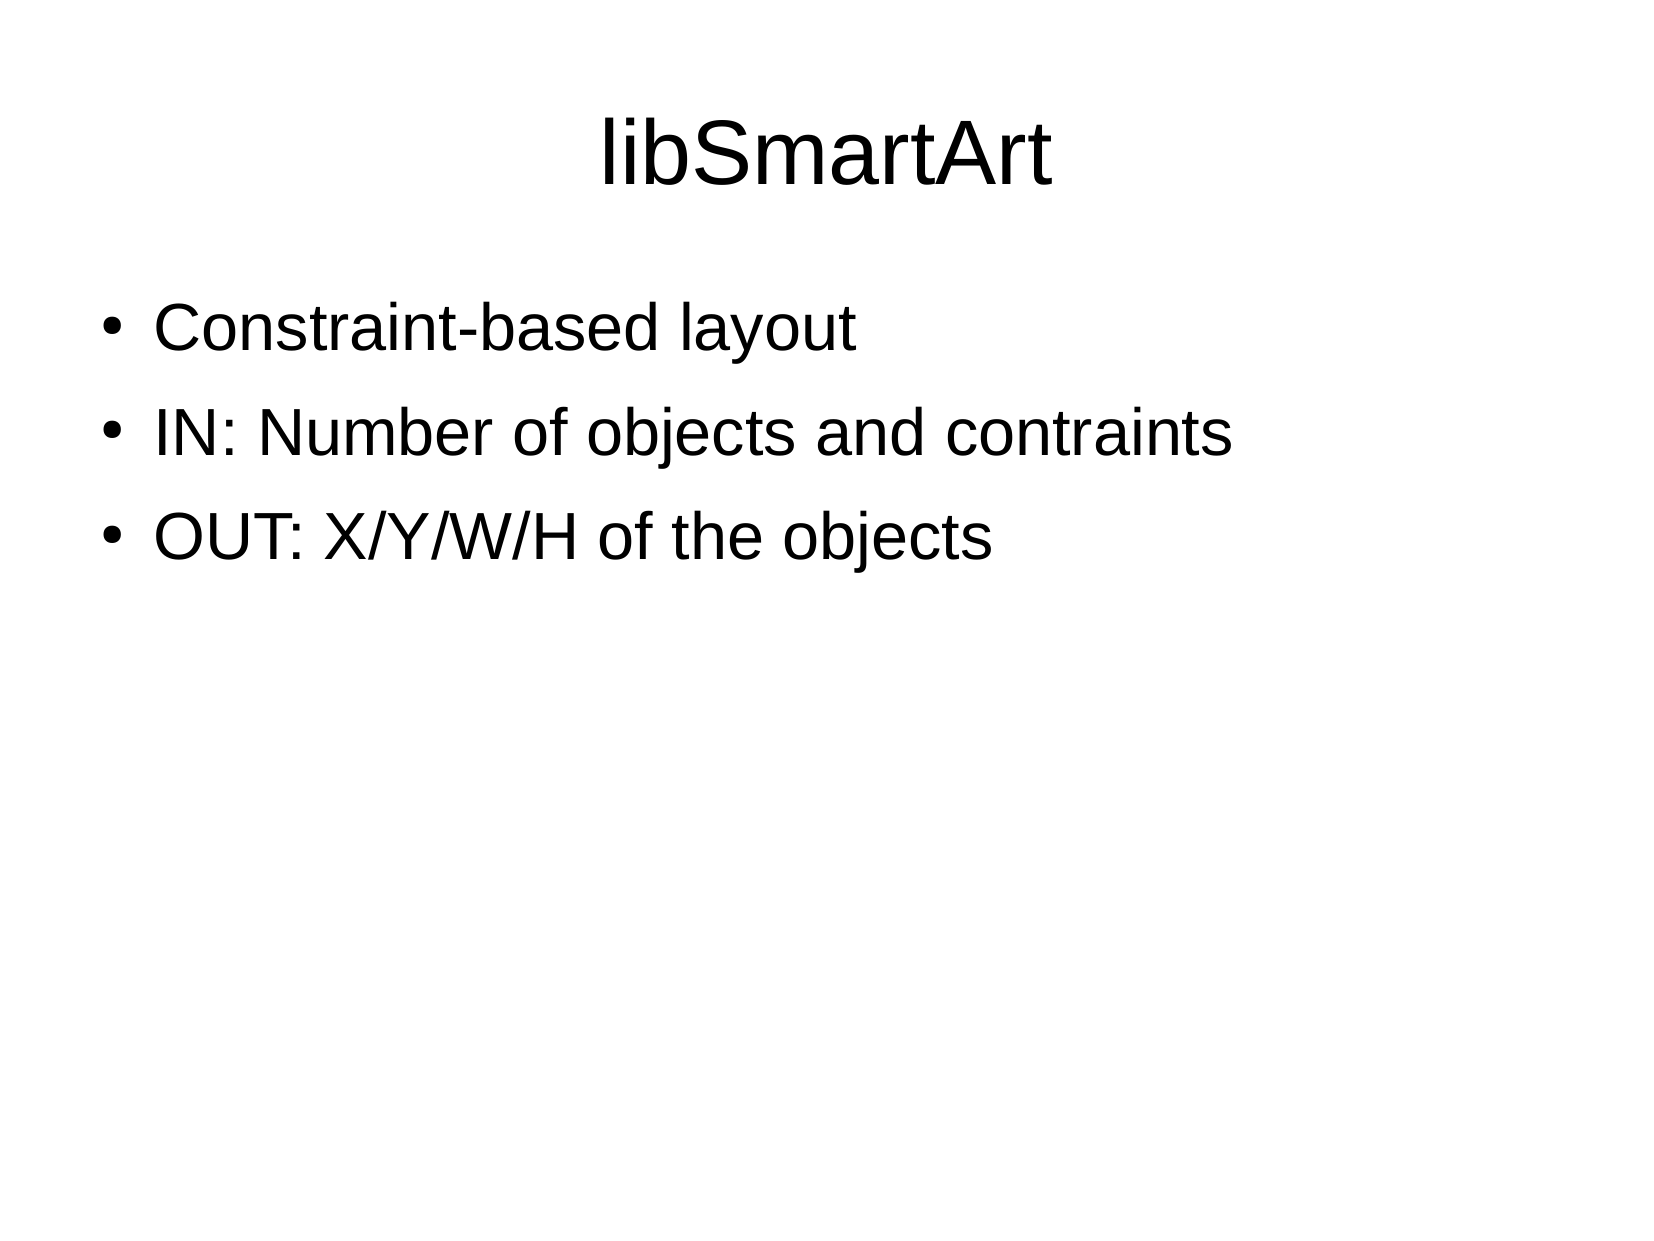

# libSmartArt
Constraint-based layout
IN: Number of objects and contraints
OUT: X/Y/W/H of the objects